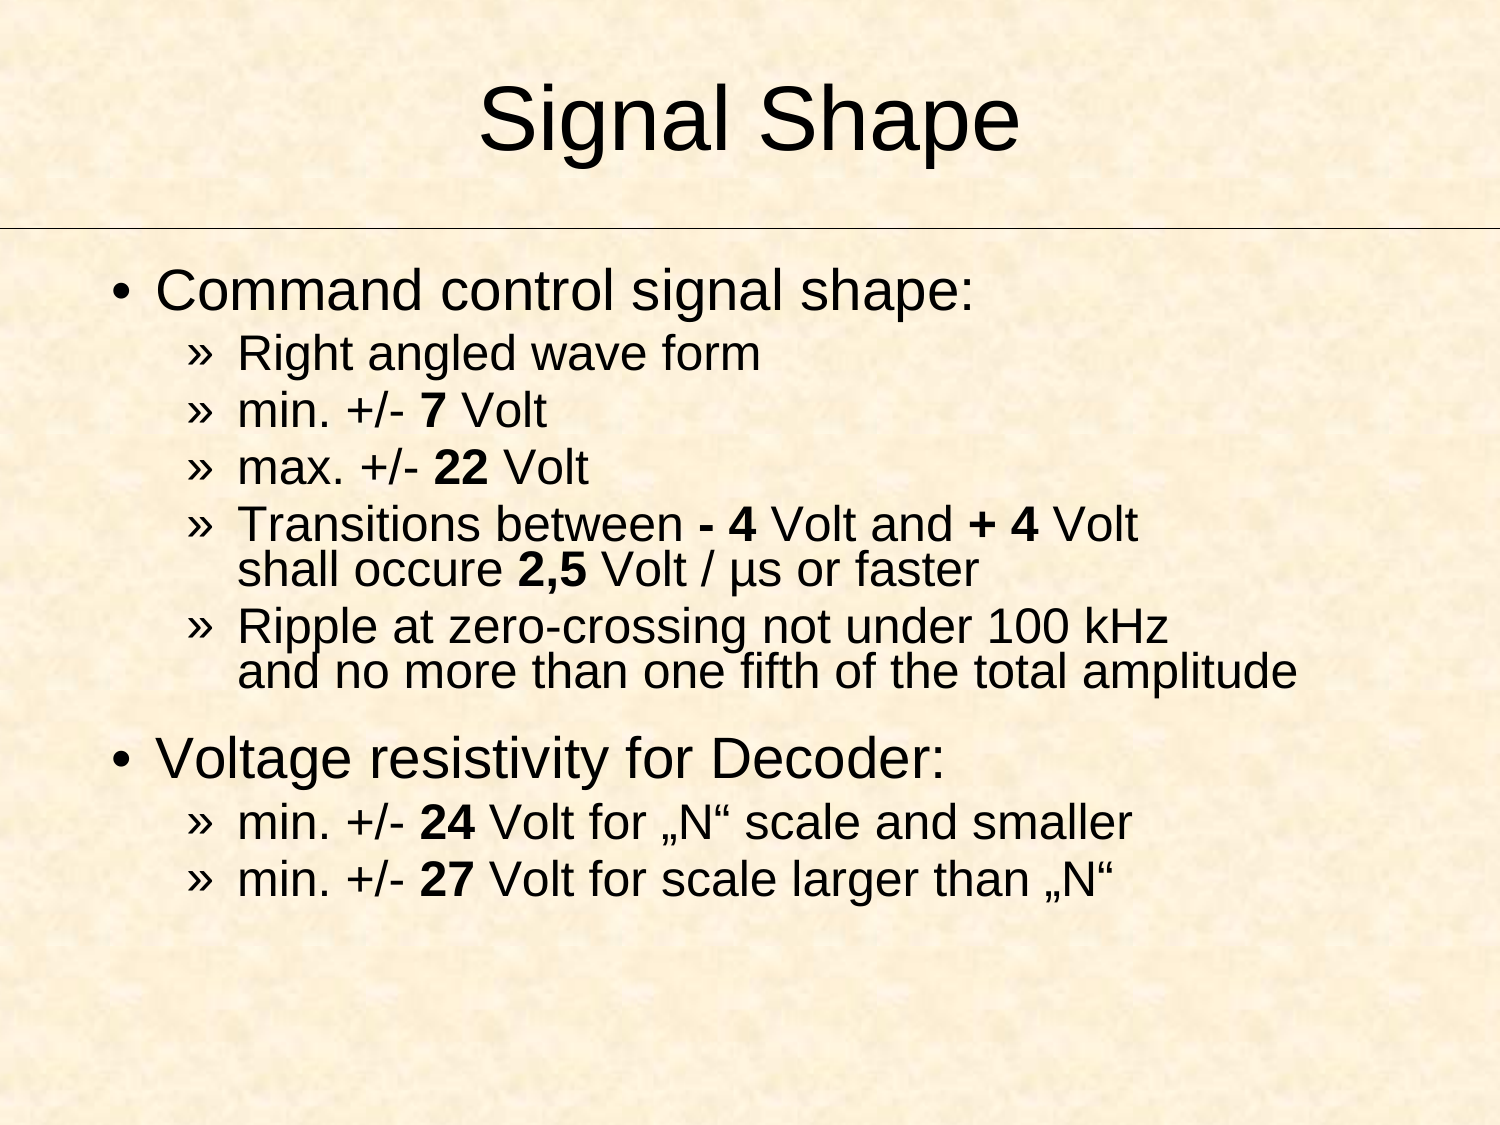

# Signal Shape
Command control signal shape:
Right angled wave form
min. +/- 7 Volt
max. +/- 22 Volt
Transitions between - 4 Volt and + 4 Volt
shall occure 2,5 Volt / µs or faster
Ripple at zero-crossing not under 100 kHz
and no more than one fifth of the total amplitude
Voltage resistivity for Decoder:
min. +/- 24 Volt for „N“ scale and smaller
min. +/- 27 Volt for scale larger than „N“